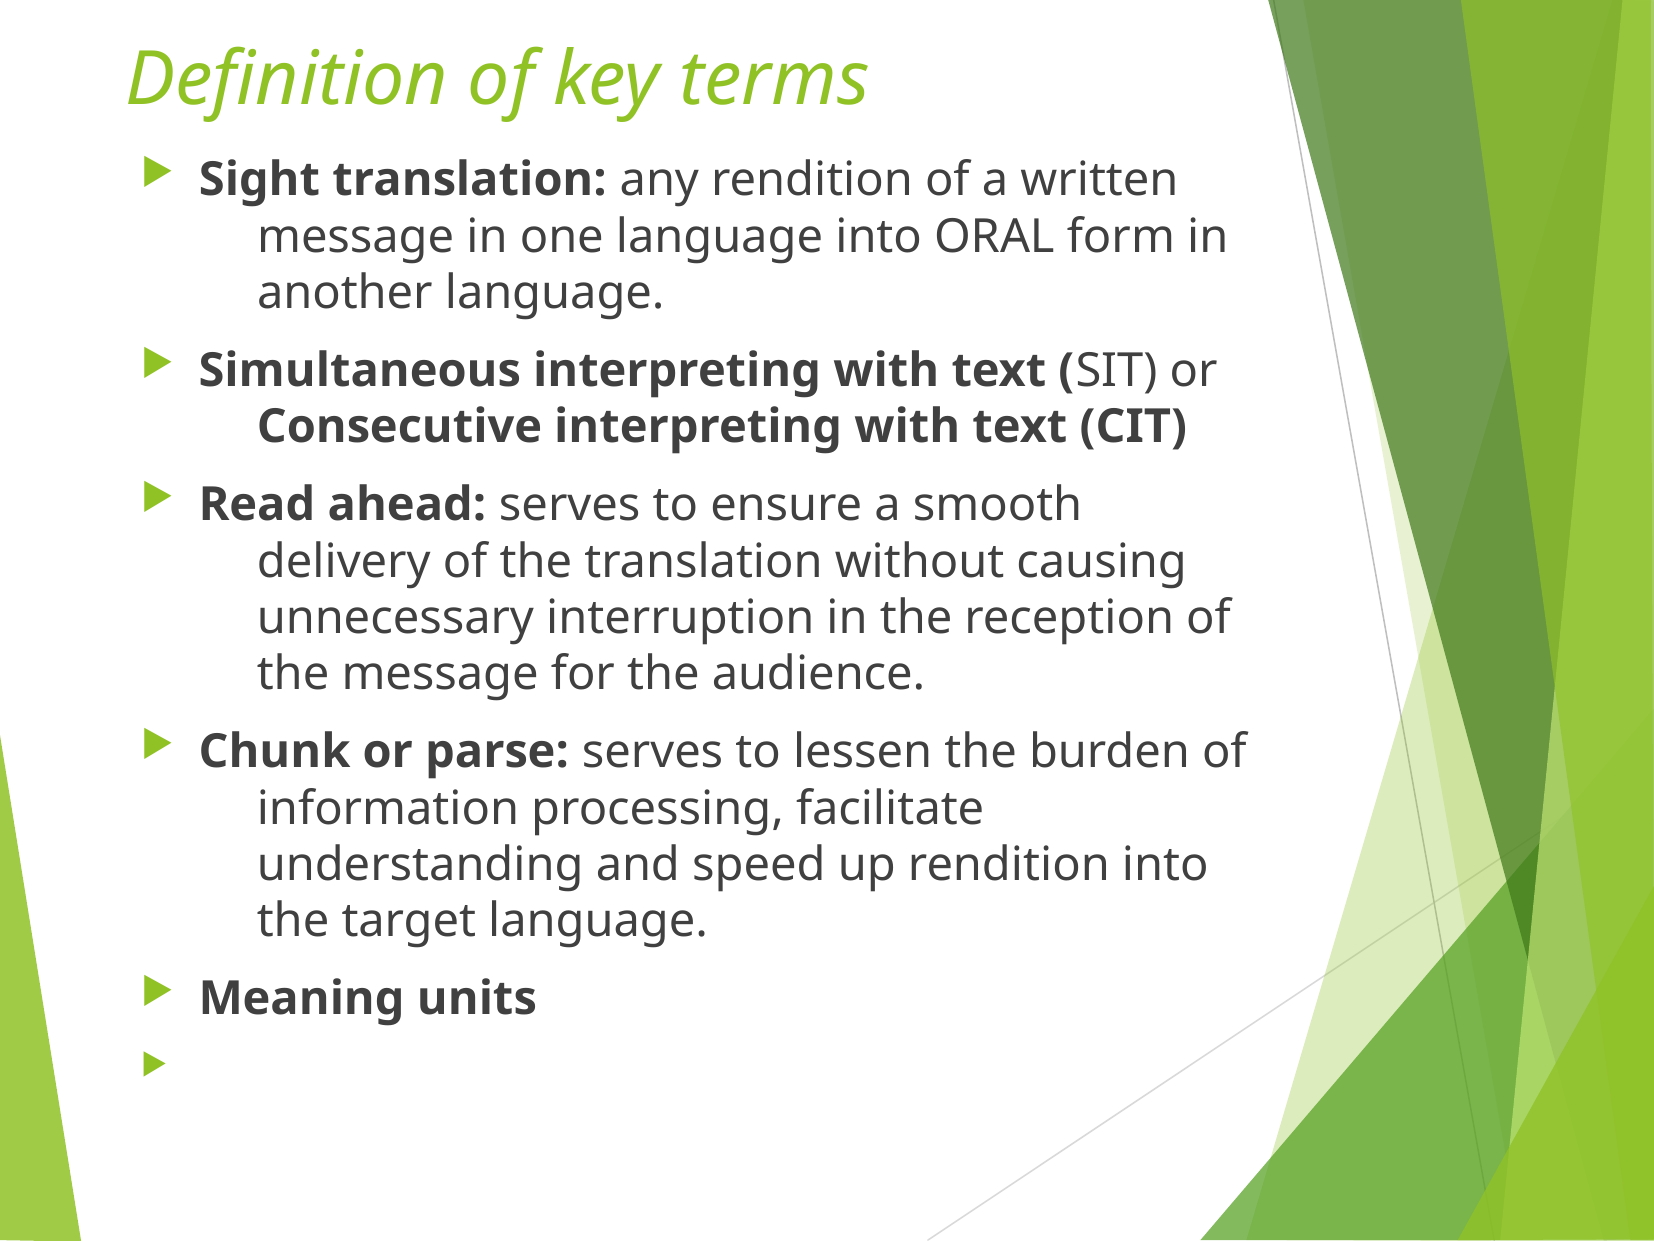

# Definition of key terms
Sight translation: any rendition of a written message in one language into ORAL form in another language.
Simultaneous interpreting with text (SIT) or Consecutive interpreting with text (CIT)
Read ahead: serves to ensure a smooth delivery of the translation without causing unnecessary interruption in the reception of the message for the audience.
Chunk or parse: serves to lessen the burden of information processing, facilitate understanding and speed up rendition into the target language.
Meaning units